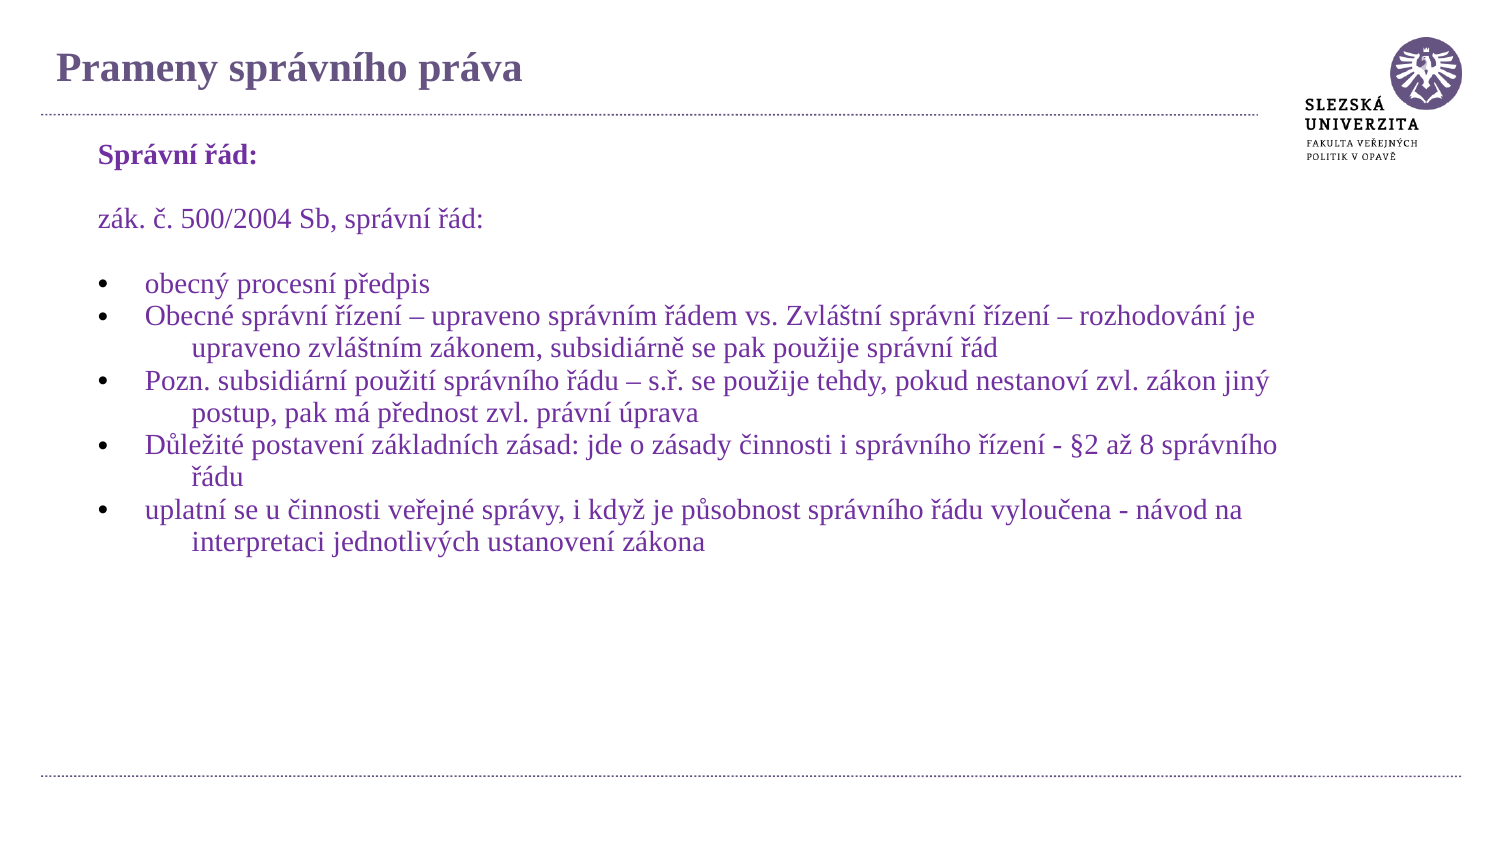

# Prameny správního práva
Správní řád:
zák. č. 500/2004 Sb, správní řád:
obecný procesní předpis
Obecné správní řízení – upraveno správním řádem vs. Zvláštní správní řízení – rozhodování je upraveno zvláštním zákonem, subsidiárně se pak použije správní řád
Pozn. subsidiární použití správního řádu – s.ř. se použije tehdy, pokud nestanoví zvl. zákon jiný postup, pak má přednost zvl. právní úprava
Důležité postavení základních zásad: jde o zásady činnosti i správního řízení - §2 až 8 správního řádu
uplatní se u činnosti veřejné správy, i když je působnost správního řádu vyloučena - návod na interpretaci jednotlivých ustanovení zákona